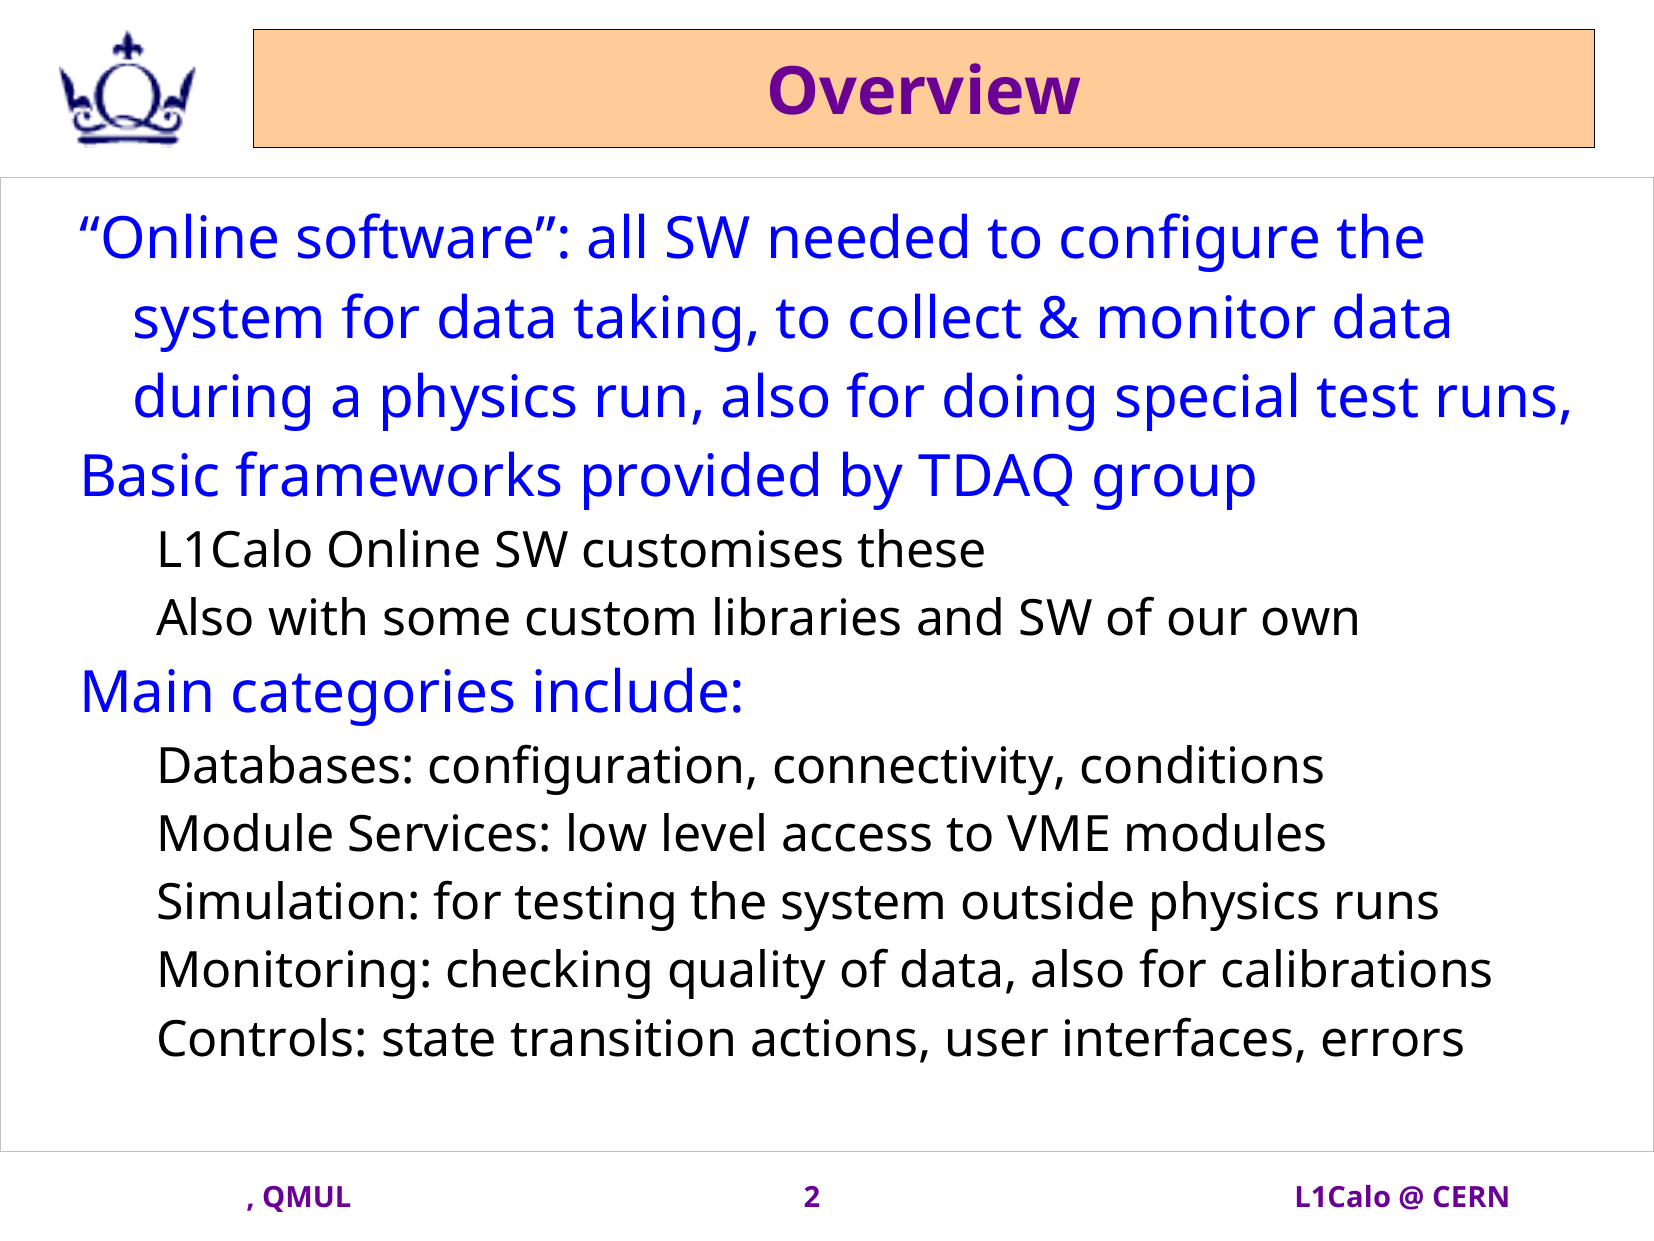

# Overview
“Online software”: all SW needed to configure the system for data taking, to collect & monitor data during a physics run, also for doing special test runs,
Basic frameworks provided by TDAQ group
L1Calo Online SW customises these
Also with some custom libraries and SW of our own
Main categories include:
Databases: configuration, connectivity, conditions
Module Services: low level access to VME modules
Simulation: for testing the system outside physics runs
Monitoring: checking quality of data, also for calibrations
Controls: state transition actions, user interfaces, errors